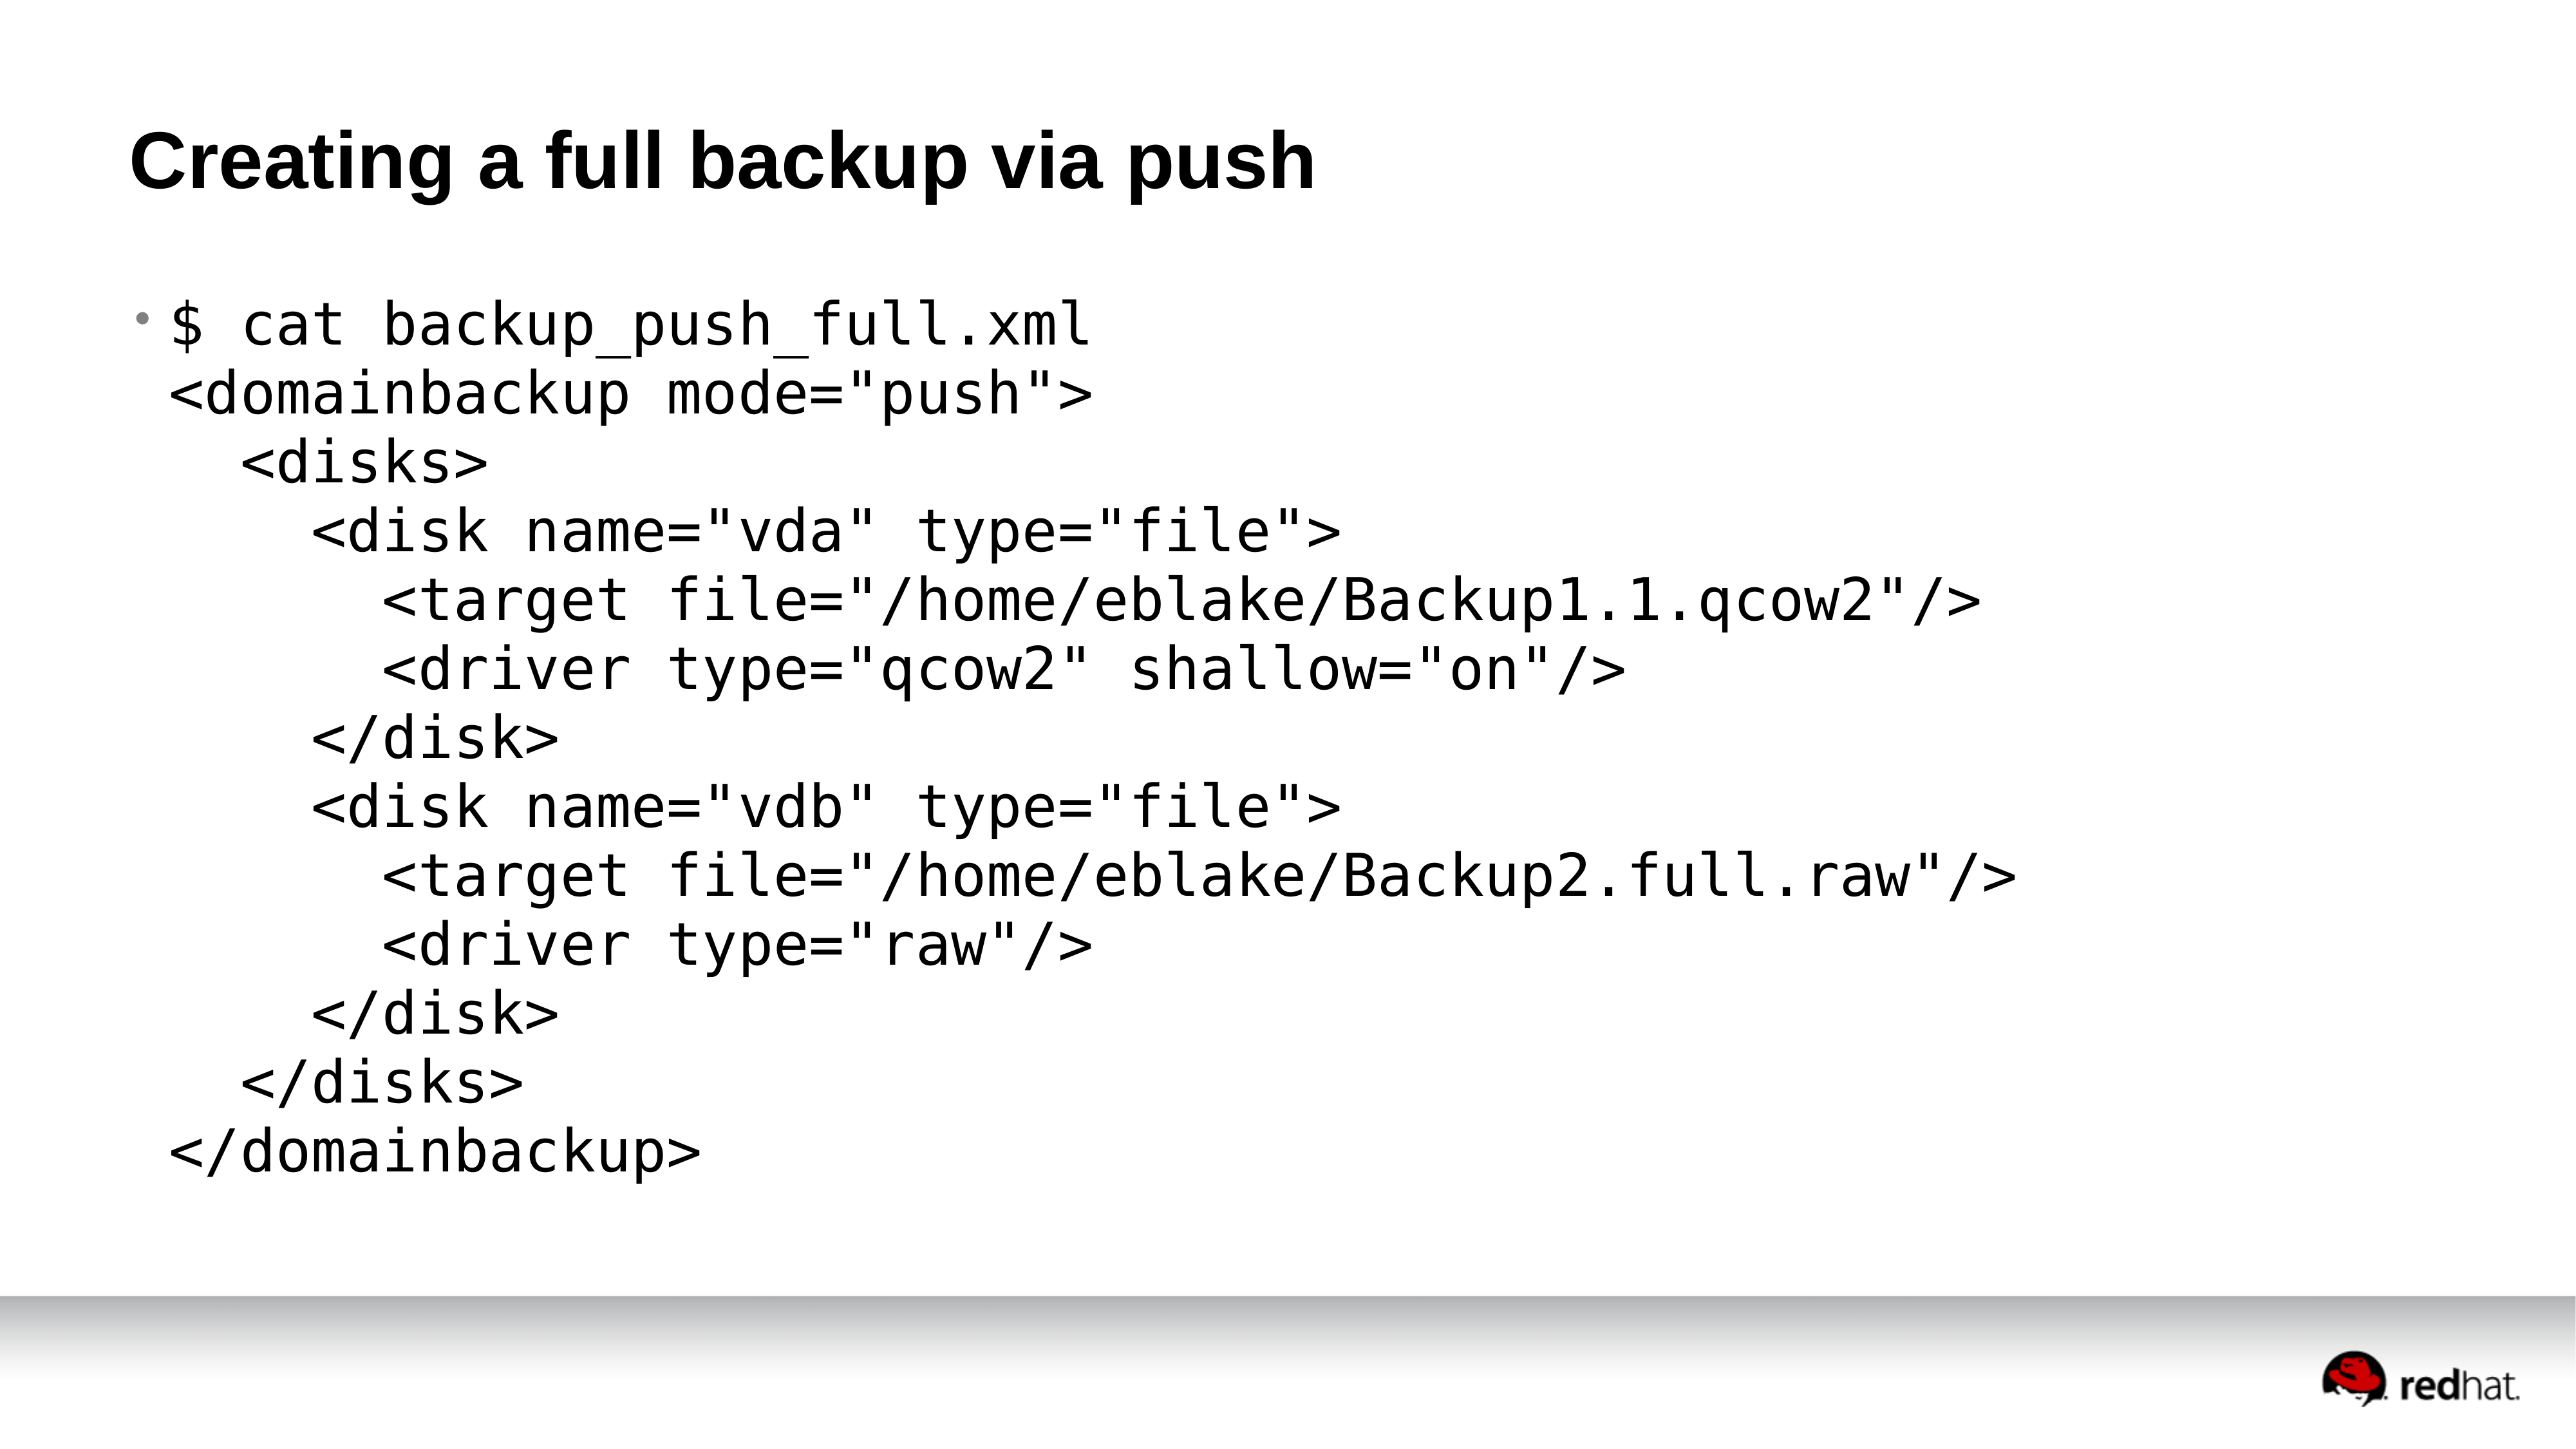

# Creating a full backup via push
$ cat backup_push_full.xml
<domainbackup mode="push">
 <disks>
 <disk name="vda" type="file">
 <target file="/home/eblake/Backup1.1.qcow2"/>
 <driver type="qcow2" shallow="on"/>
 </disk>
 <disk name="vdb" type="file">
 <target file="/home/eblake/Backup2.full.raw"/>
 <driver type="raw"/>
 </disk>
 </disks>
</domainbackup>